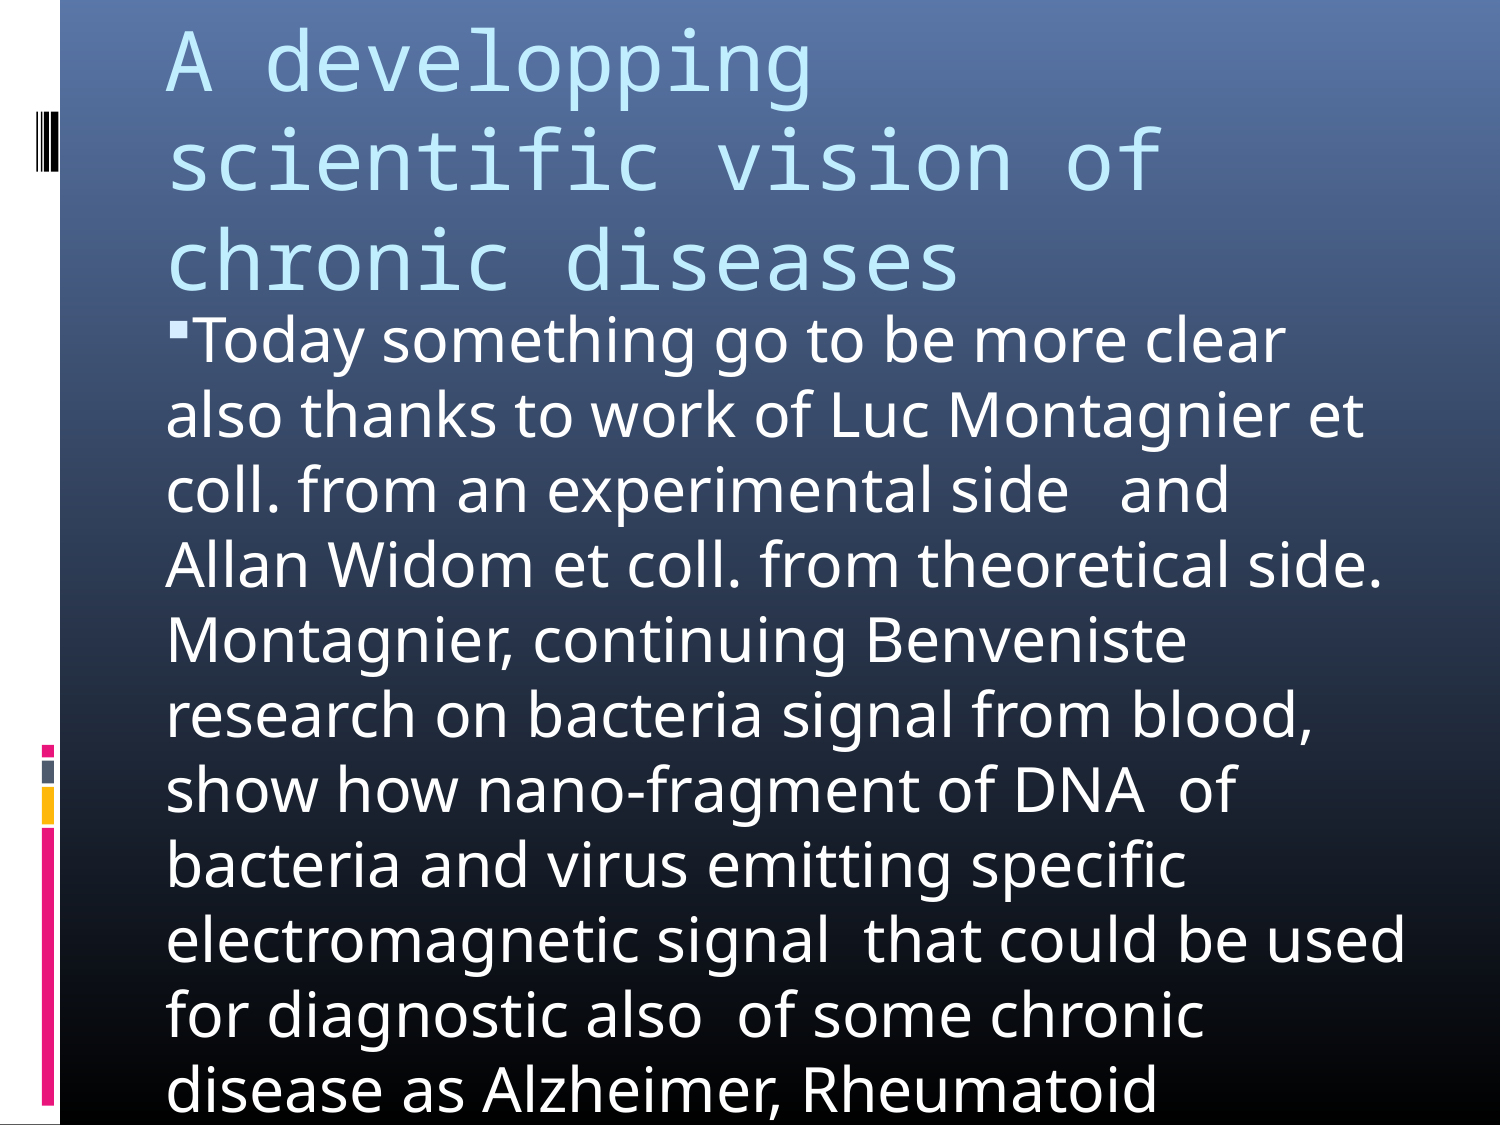

A developping scientific vision of chronic diseases
Today something go to be more clear also thanks to work of Luc Montagnier et coll. from an experimental side and Allan Widom et coll. from theoretical side. Montagnier, continuing Benveniste research on bacteria signal from blood, show how nano-fragment of DNA of bacteria and virus emitting specific electromagnetic signal that could be used for diagnostic also of some chronic disease as Alzheimer, Rheumatoid Arthritis , AIDS, etc.